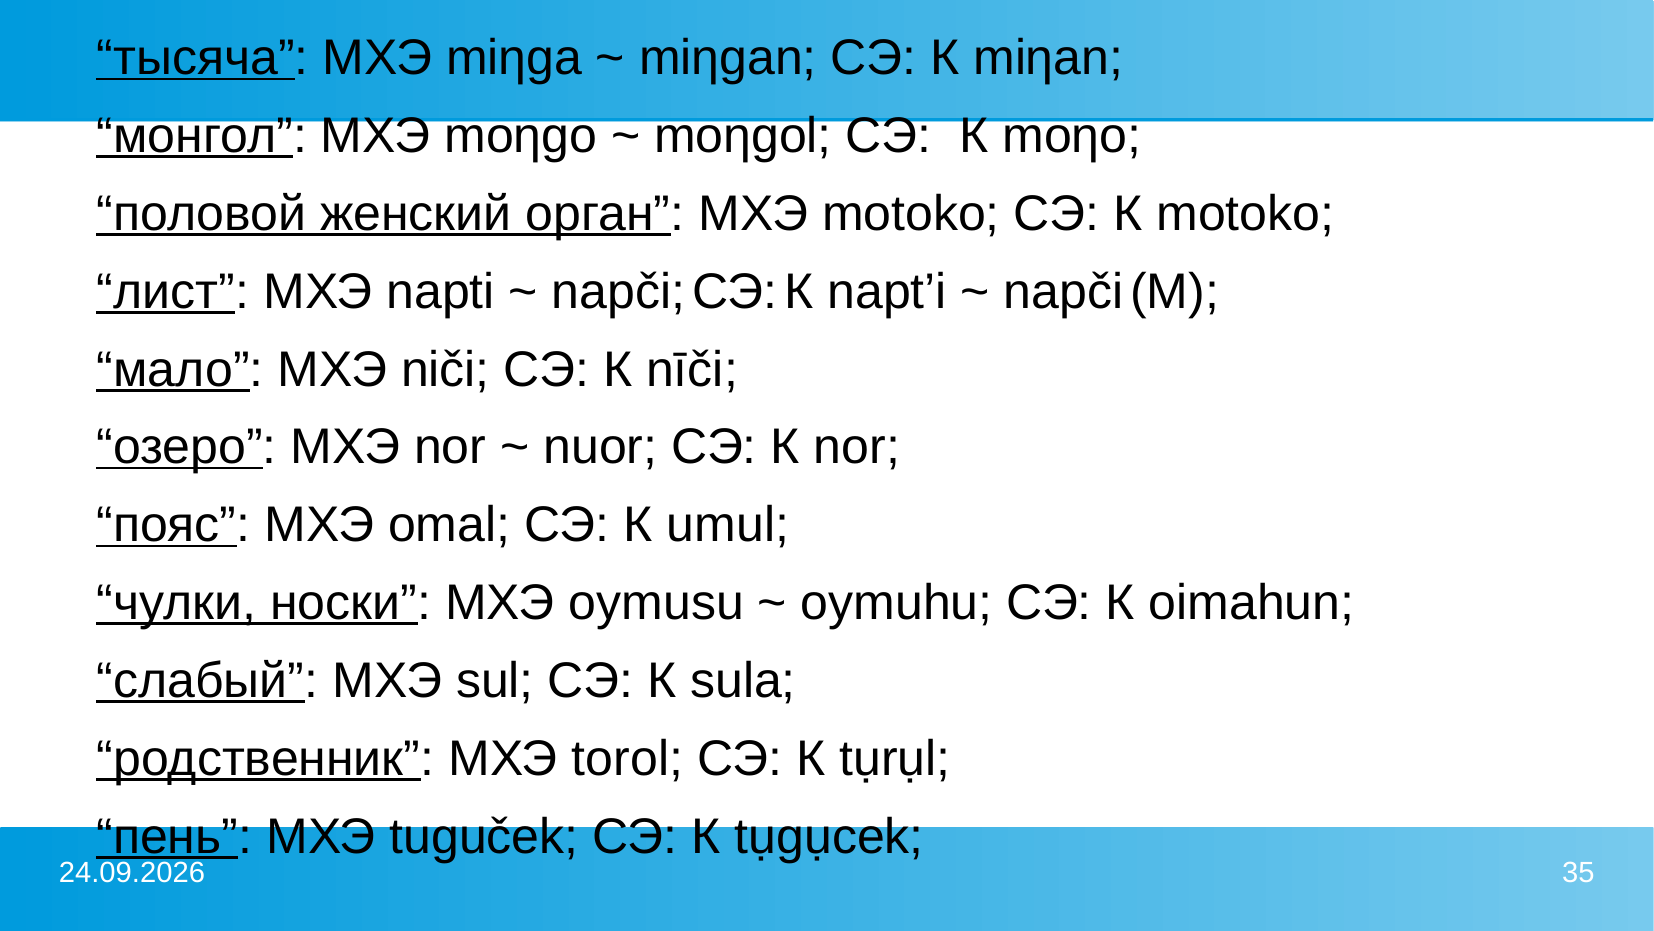

# “тысяча”: МХЭ miƞga ~ miƞgan; СЭ: К miƞan;
“монгол”: МХЭ moƞgo ~ moƞgol; СЭ: К moƞo;
“половой женский орган”: МХЭ motoko; СЭ: К motoko;
“лист”: МХЭ napti ~ napči; СЭ: К napt’i ~ napči (М);
“мало”: МХЭ niči; СЭ: К nīči;
“озеро”: МХЭ nor ~ nuor; СЭ: К nor;
“пояс”: МХЭ omal; СЭ: К umul;
“чулки, носки”: МХЭ oymusu ~ oymuhu; СЭ: К oimahun;
“слабый”: МХЭ sul; СЭ: К sula;
“родственник”: МХЭ torol; СЭ: К tụrụl;
“пень”: МХЭ tuguček; СЭ: К tụgụcek;
35